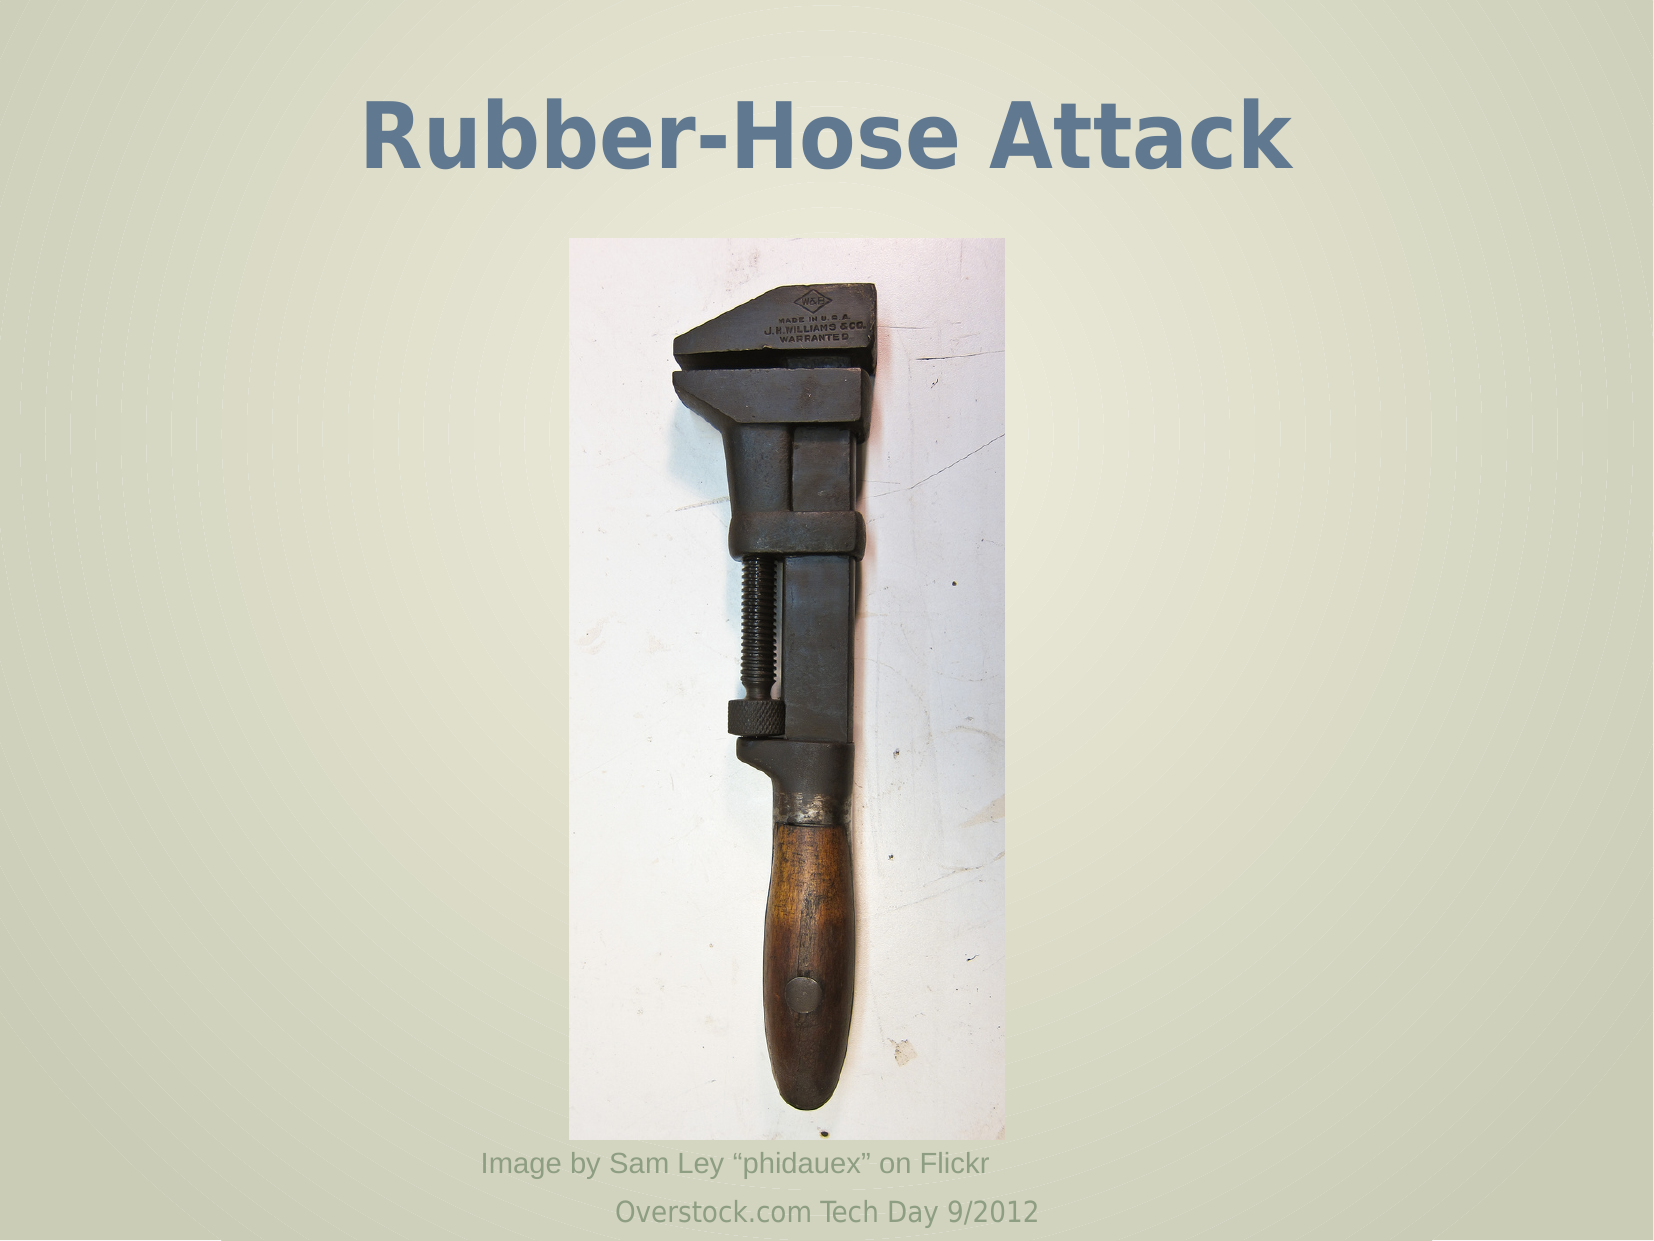

# Rubber-Hose Attack
Image by Sam Ley “phidauex” on Flickr
Overstock.com Tech Day 9/2012